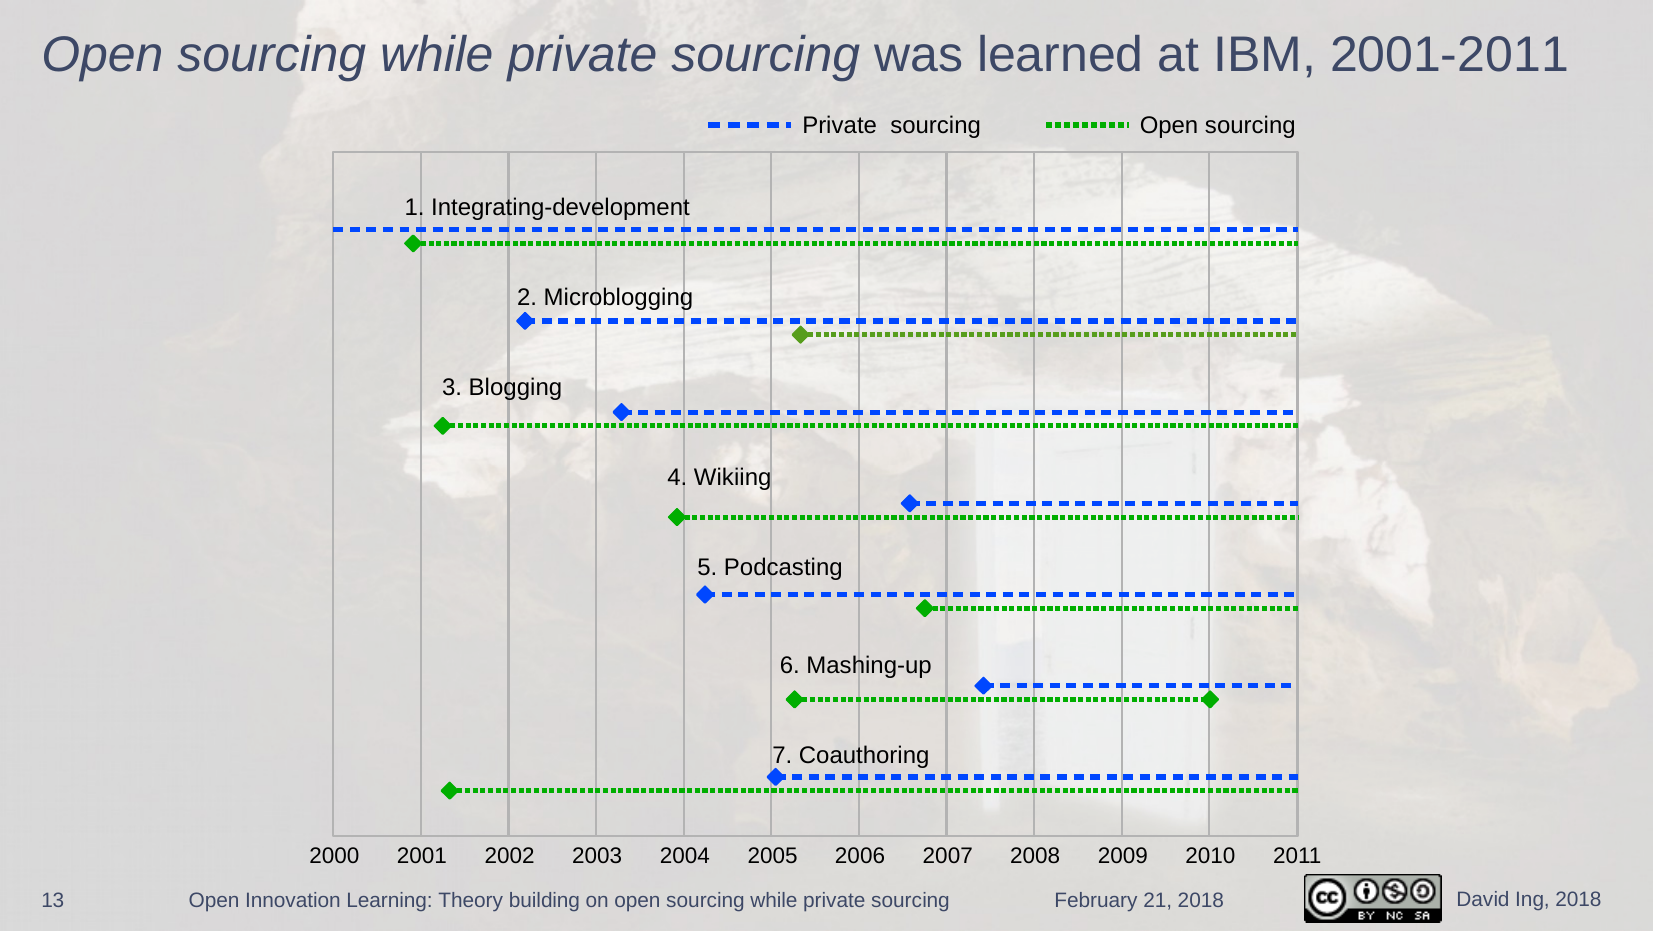

# Open sourcing while private sourcing was learned at IBM, 2001-2011
Open Innovation Learning: Theory building on open sourcing while private sourcing
February 21, 2018
13